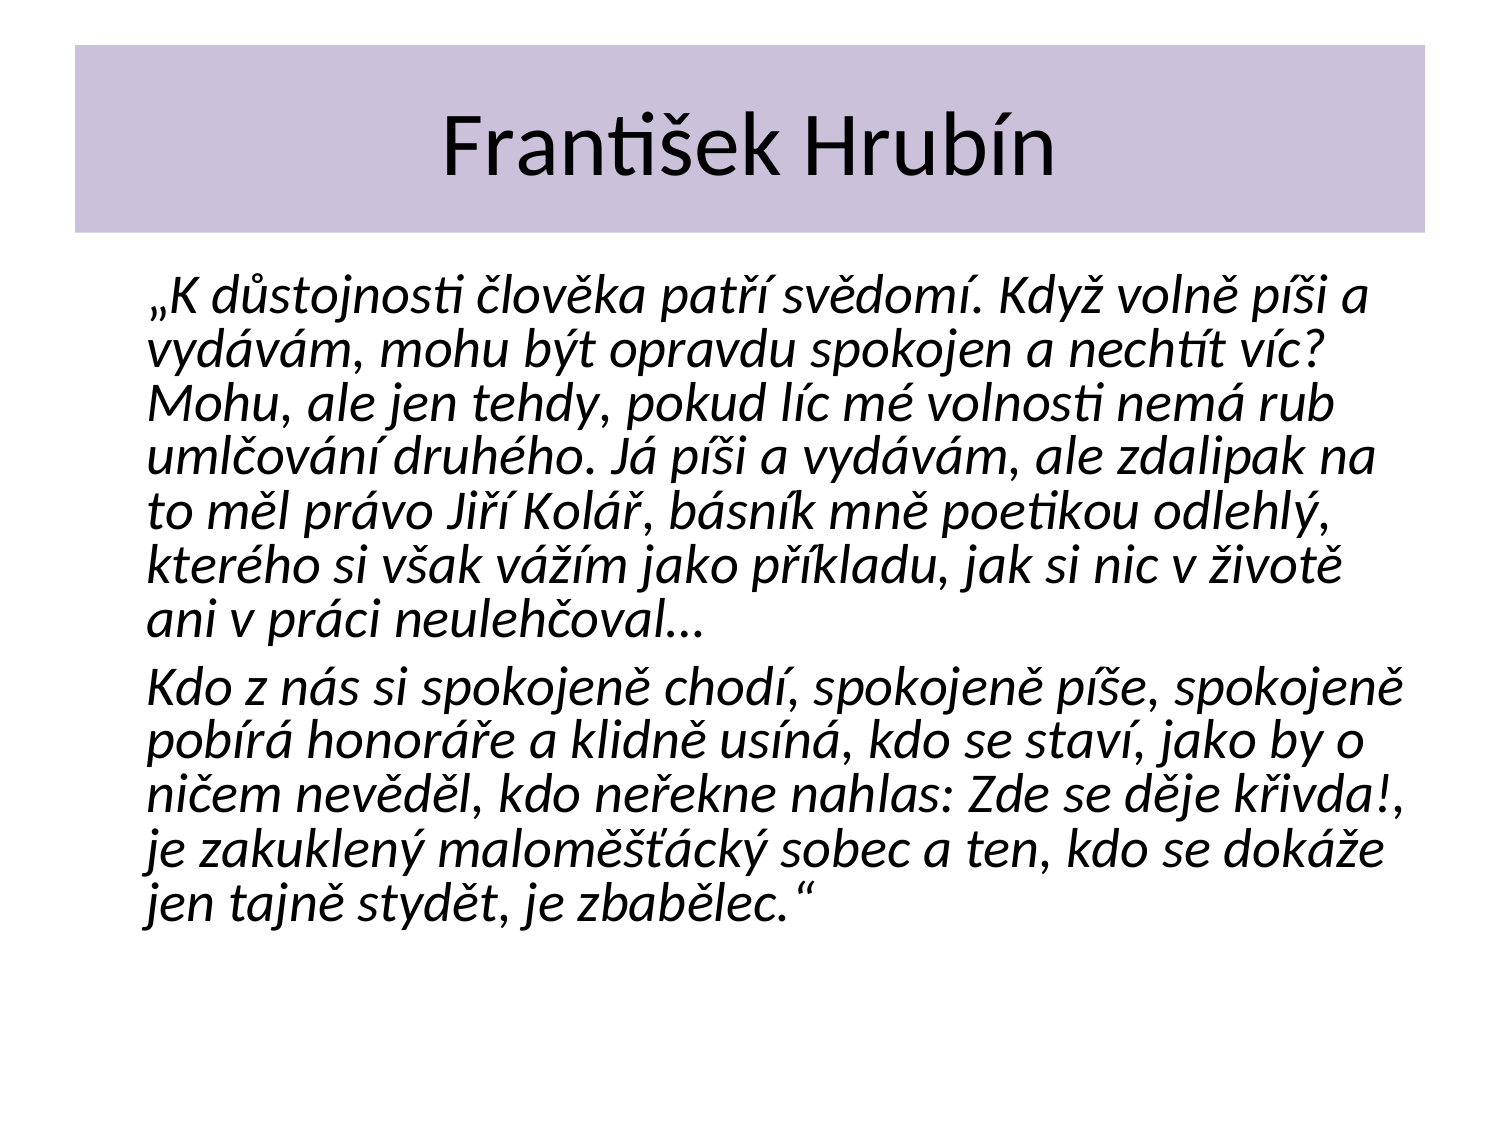

# František Hrubín
	„K důstojnosti člověka patří svědomí. Když volně píši a vydávám, mohu být opravdu spokojen a nechtít víc? Mohu, ale jen tehdy, pokud líc mé volnosti nemá rub umlčování druhého. Já píši a vydávám, ale zdalipak na to měl právo Jiří Kolář, básník mně poetikou odlehlý, kterého si však vážím jako příkladu, jak si nic v životě ani v práci neulehčoval…
	Kdo z nás si spokojeně chodí, spokojeně píše, spokojeně pobírá honoráře a klidně usíná, kdo se staví, jako by o ničem nevěděl, kdo neřekne nahlas: Zde se děje křivda!, je zakuklený maloměšťácký sobec a ten, kdo se dokáže jen tajně stydět, je zbabělec.“